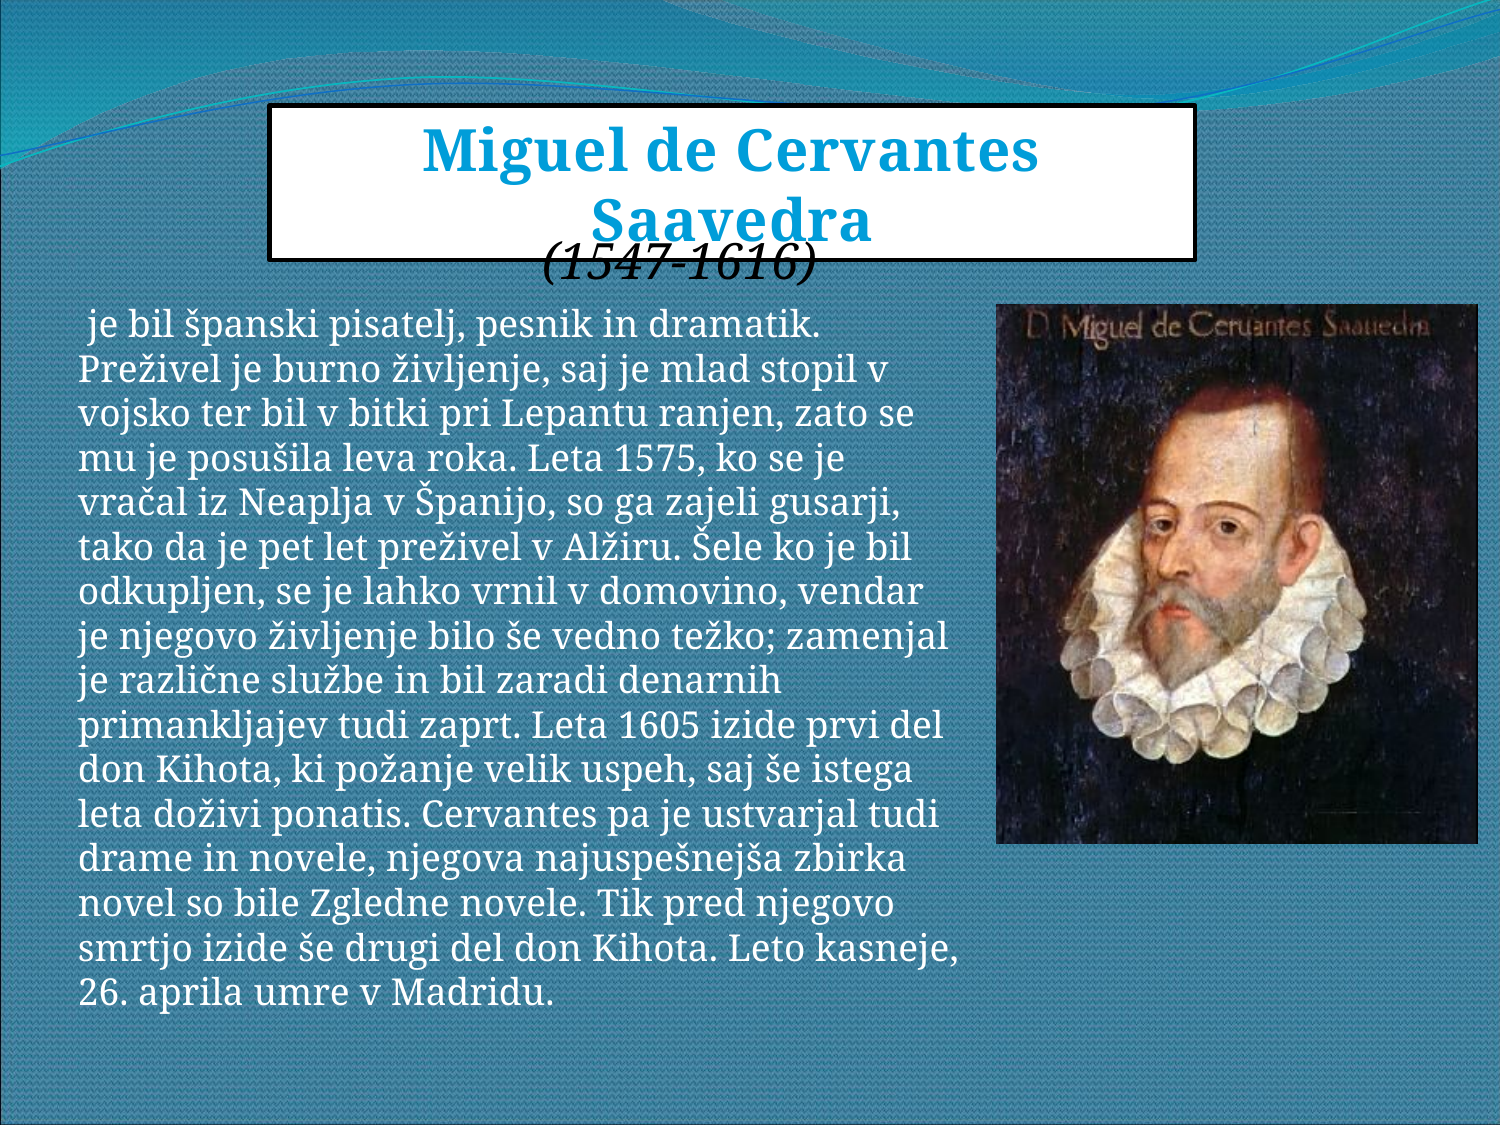

Miguel de Cervantes Saavedra
(1547-1616)
# je bil španski pisatelj, pesnik in dramatik. Preživel je burno življenje, saj je mlad stopil v vojsko ter bil v bitki pri Lepantu ranjen, zato se mu je posušila leva roka. Leta 1575, ko se je vračal iz Neaplja v Španijo, so ga zajeli gusarji, tako da je pet let preživel v Alžiru. Šele ko je bil odkupljen, se je lahko vrnil v domovino, vendar je njegovo življenje bilo še vedno težko; zamenjal je različne službe in bil zaradi denarnih primankljajev tudi zaprt. Leta 1605 izide prvi del don Kihota, ki požanje velik uspeh, saj še istega leta doživi ponatis. Cervantes pa je ustvarjal tudi drame in novele, njegova najuspešnejša zbirka novel so bile Zgledne novele. Tik pred njegovo smrtjo izide še drugi del don Kihota. Leto kasneje, 26. aprila umre v Madridu.